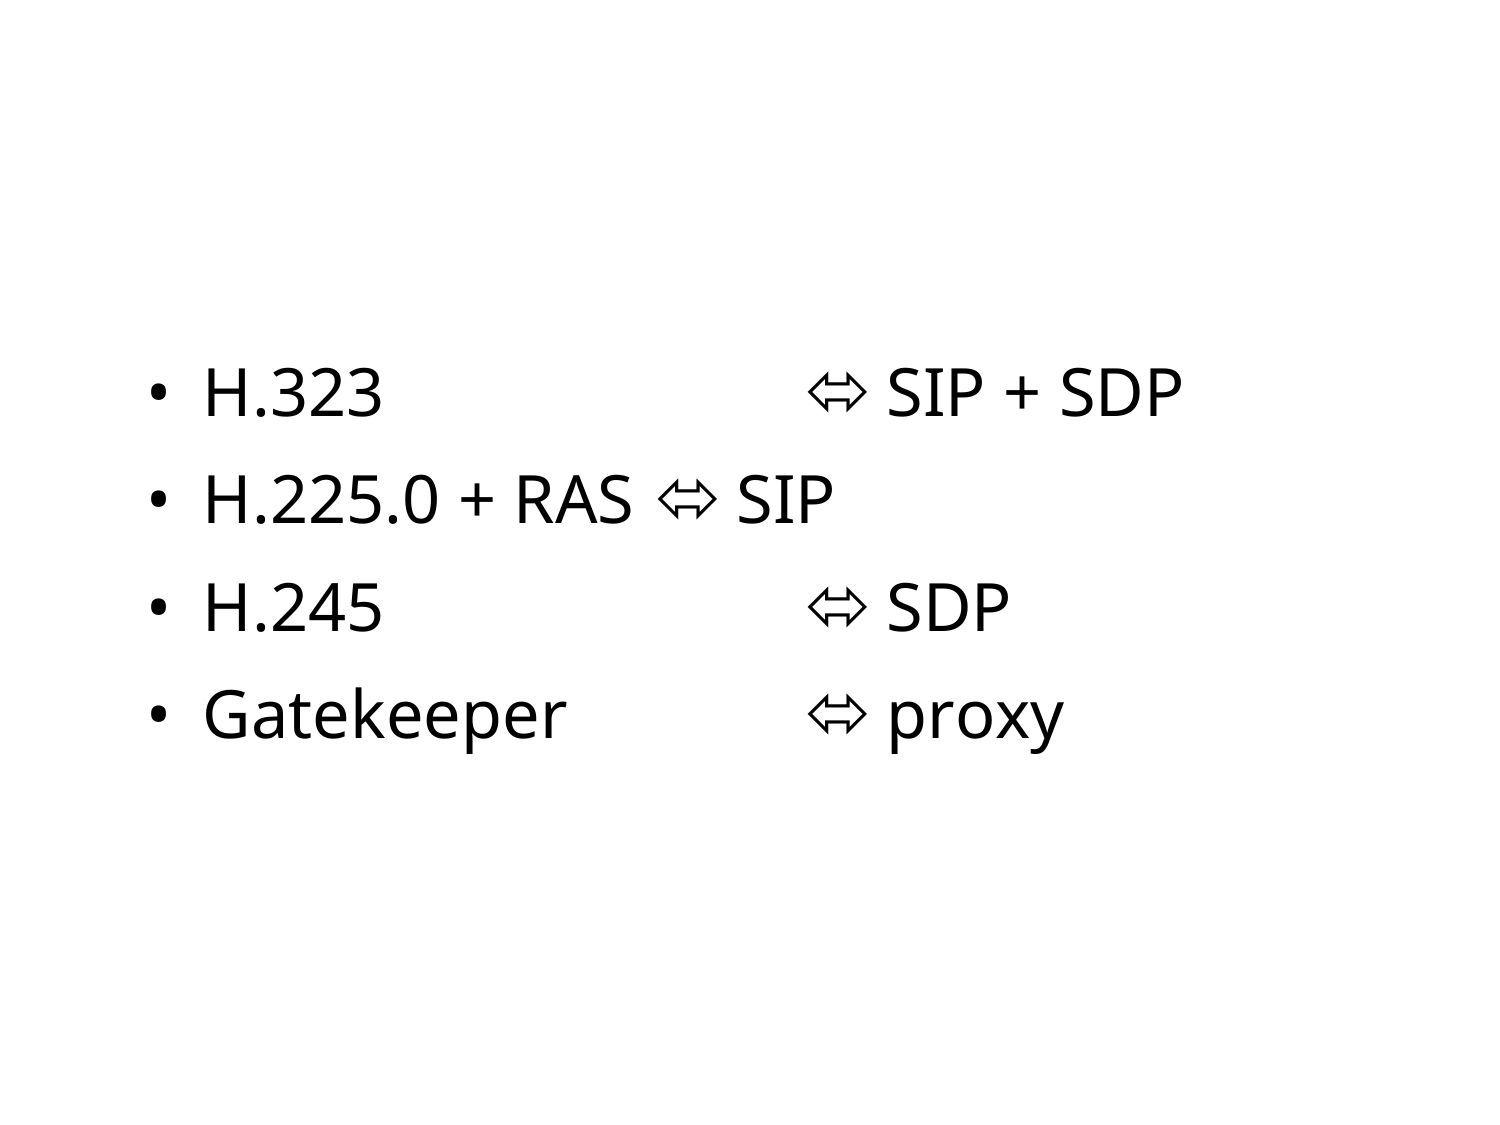

H.323 			 SIP + SDP
H.225.0 + RAS 	 SIP
H.245 			 SDP
Gatekeeper 		 proxy